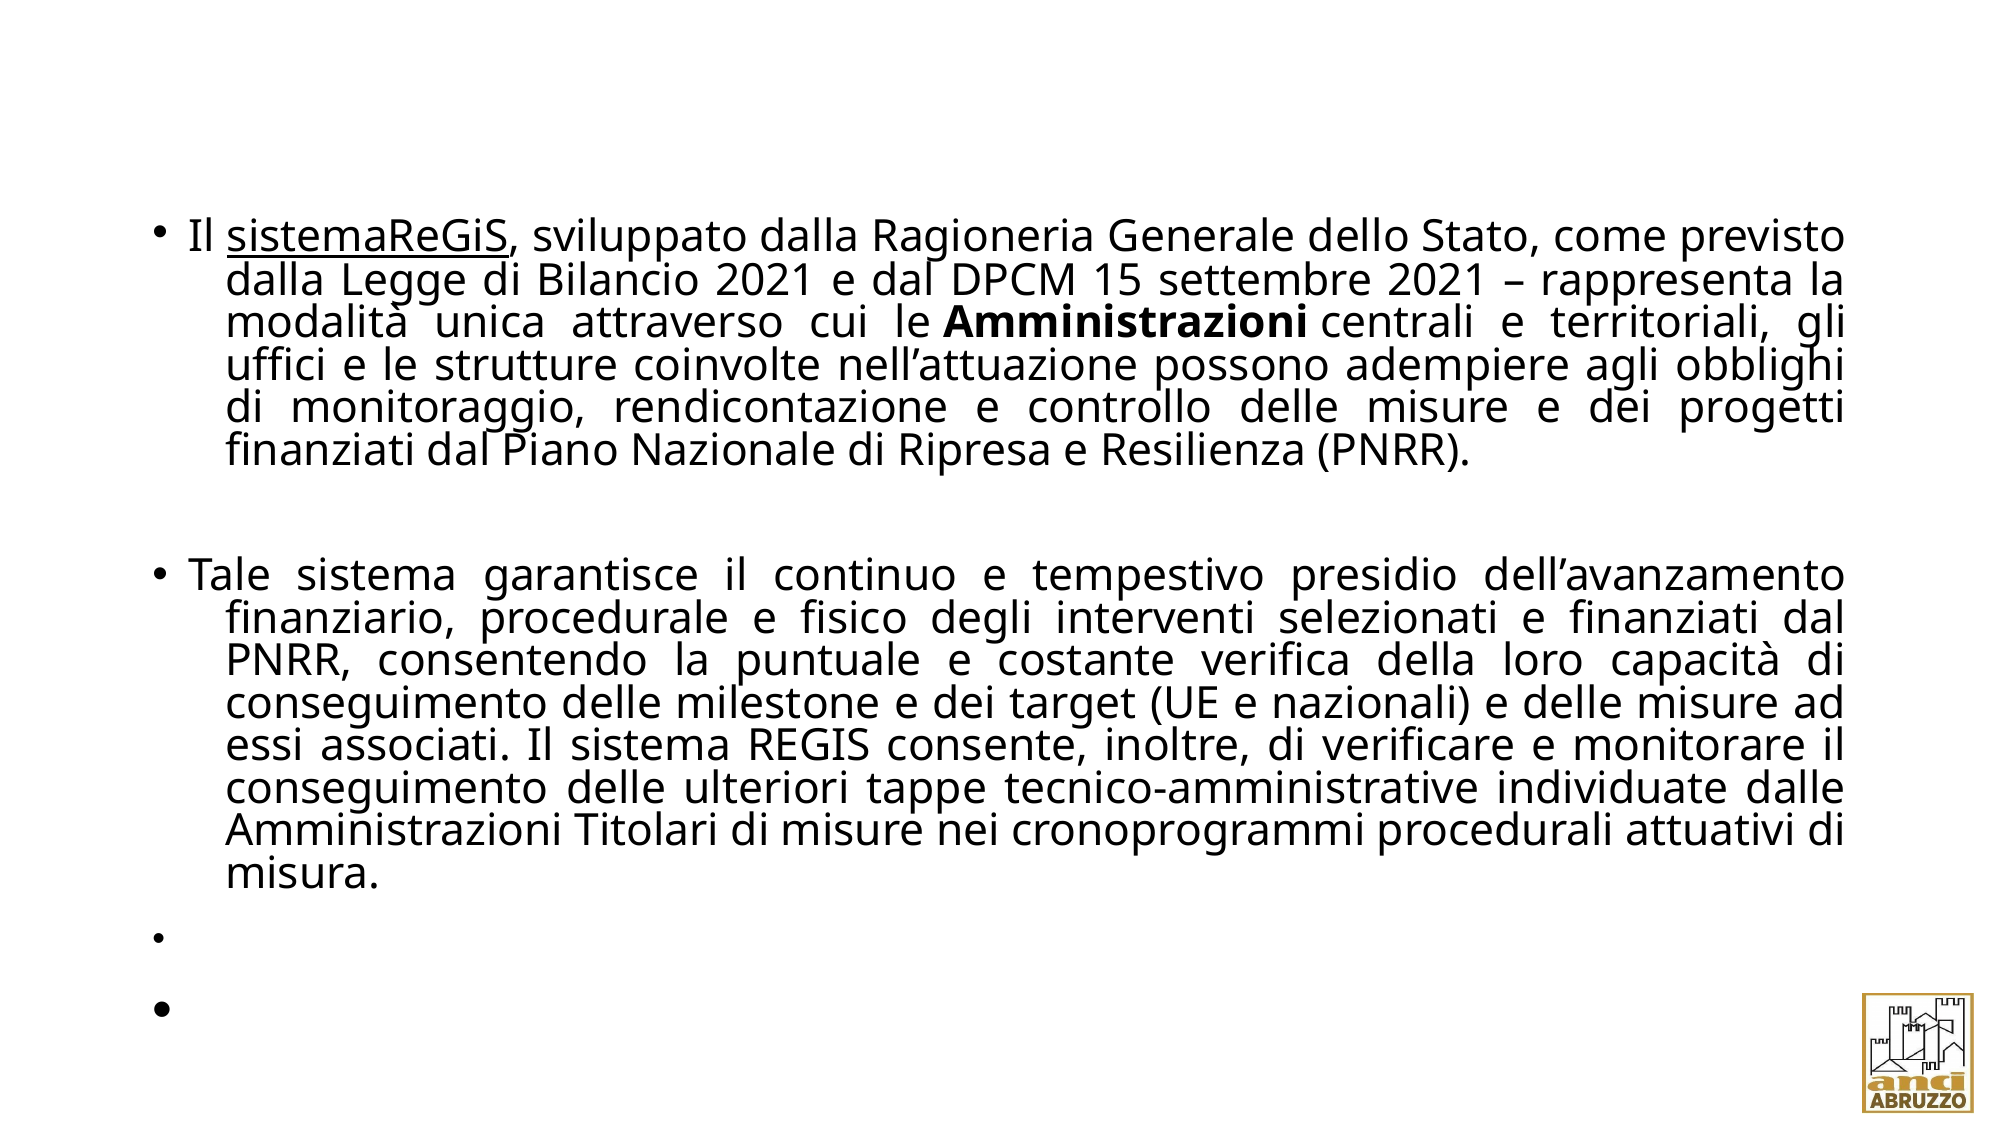

# Il sistemaReGiS, sviluppato dalla Ragioneria Generale dello Stato, come previsto dalla Legge di Bilancio 2021 e dal DPCM 15 settembre 2021 – rappresenta la modalità unica attraverso cui le Amministrazioni centrali e territoriali, gli uffici e le strutture coinvolte nell’attuazione possono adempiere agli obblighi di monitoraggio, rendicontazione e controllo delle misure e dei progetti finanziati dal Piano Nazionale di Ripresa e Resilienza (PNRR).
Tale sistema garantisce il continuo e tempestivo presidio dell’avanzamento finanziario, procedurale e fisico degli interventi selezionati e finanziati dal PNRR, consentendo la puntuale e costante verifica della loro capacità di conseguimento delle milestone e dei target (UE e nazionali) e delle misure ad essi associati. Il sistema REGIS consente, inoltre, di verificare e monitorare il conseguimento delle ulteriori tappe tecnico-amministrative individuate dalle Amministrazioni Titolari di misure nei cronoprogrammi procedurali attuativi di misura.